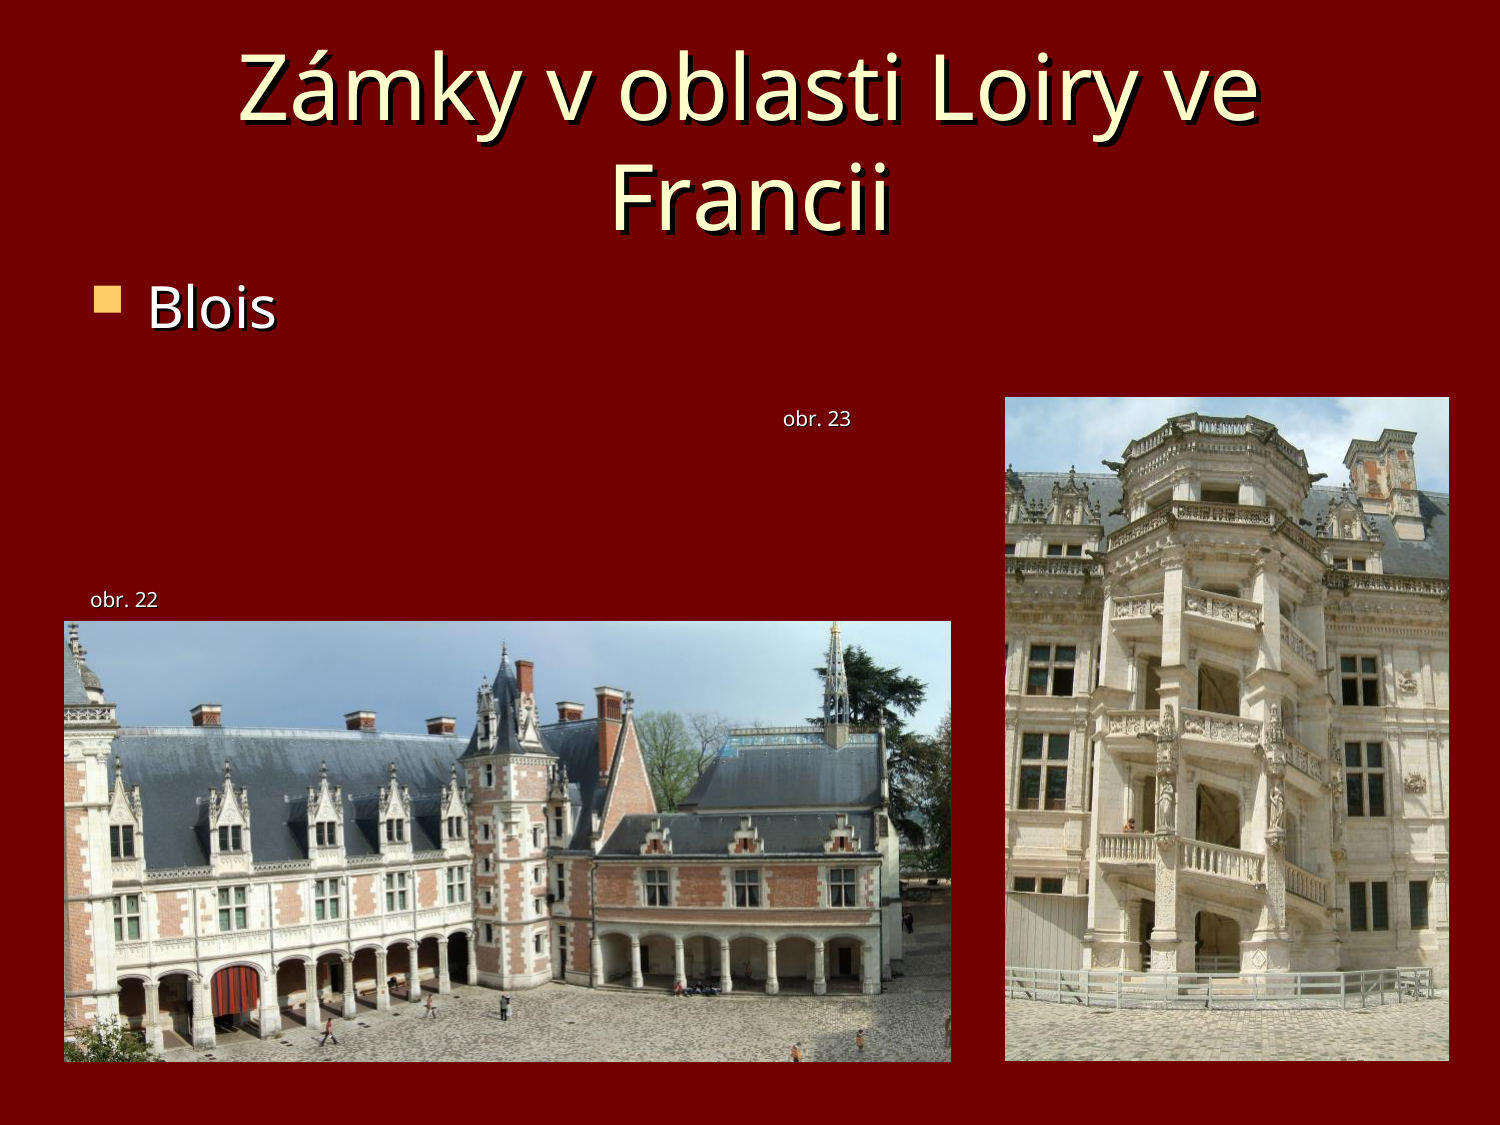

# Zámky v oblasti Loiry ve Francii
Blois
 obr. 23
obr. 22